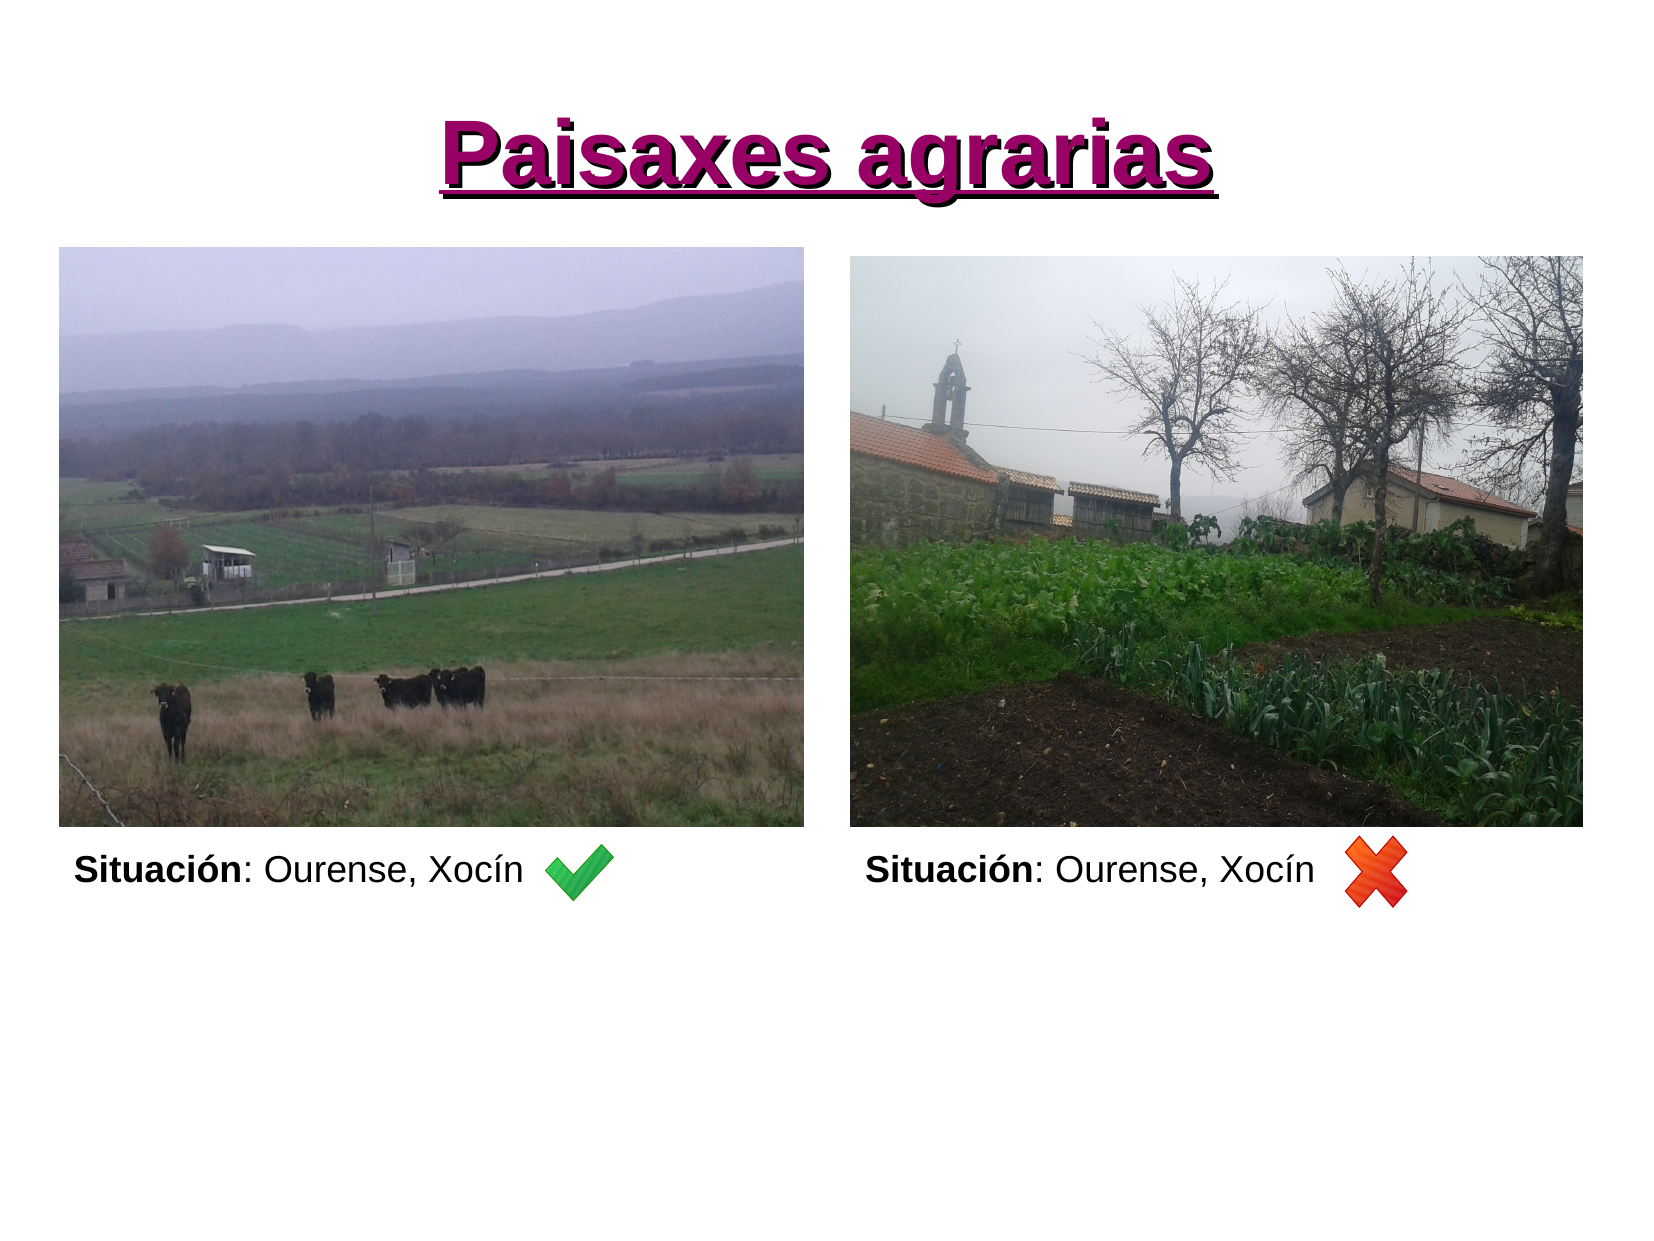

# Paisaxes agrarias
Situación: Ourense, Xocín
Situación: Ourense, Xocín